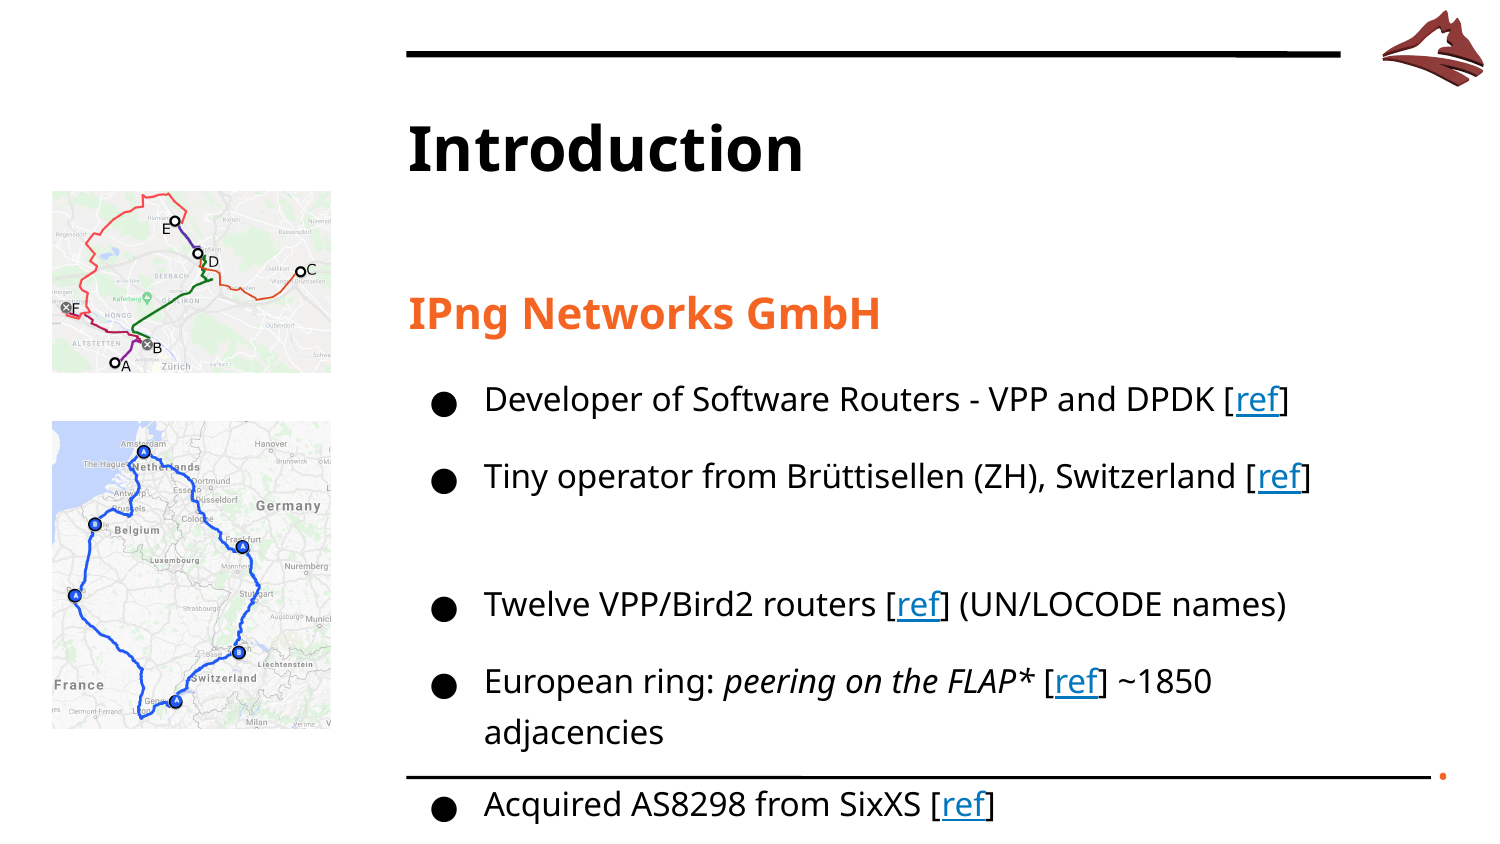

# Introduction
IPng Networks GmbH
Developer of Software Routers - VPP and DPDK [ref]
Tiny operator from Brüttisellen (ZH), Switzerland [ref]
Twelve VPP/Bird2 routers [ref] (UN/LOCODE names)
European ring: peering on the FLAP* [ref] ~1850 adjacencies
Acquired AS8298 from SixXS [ref]
•